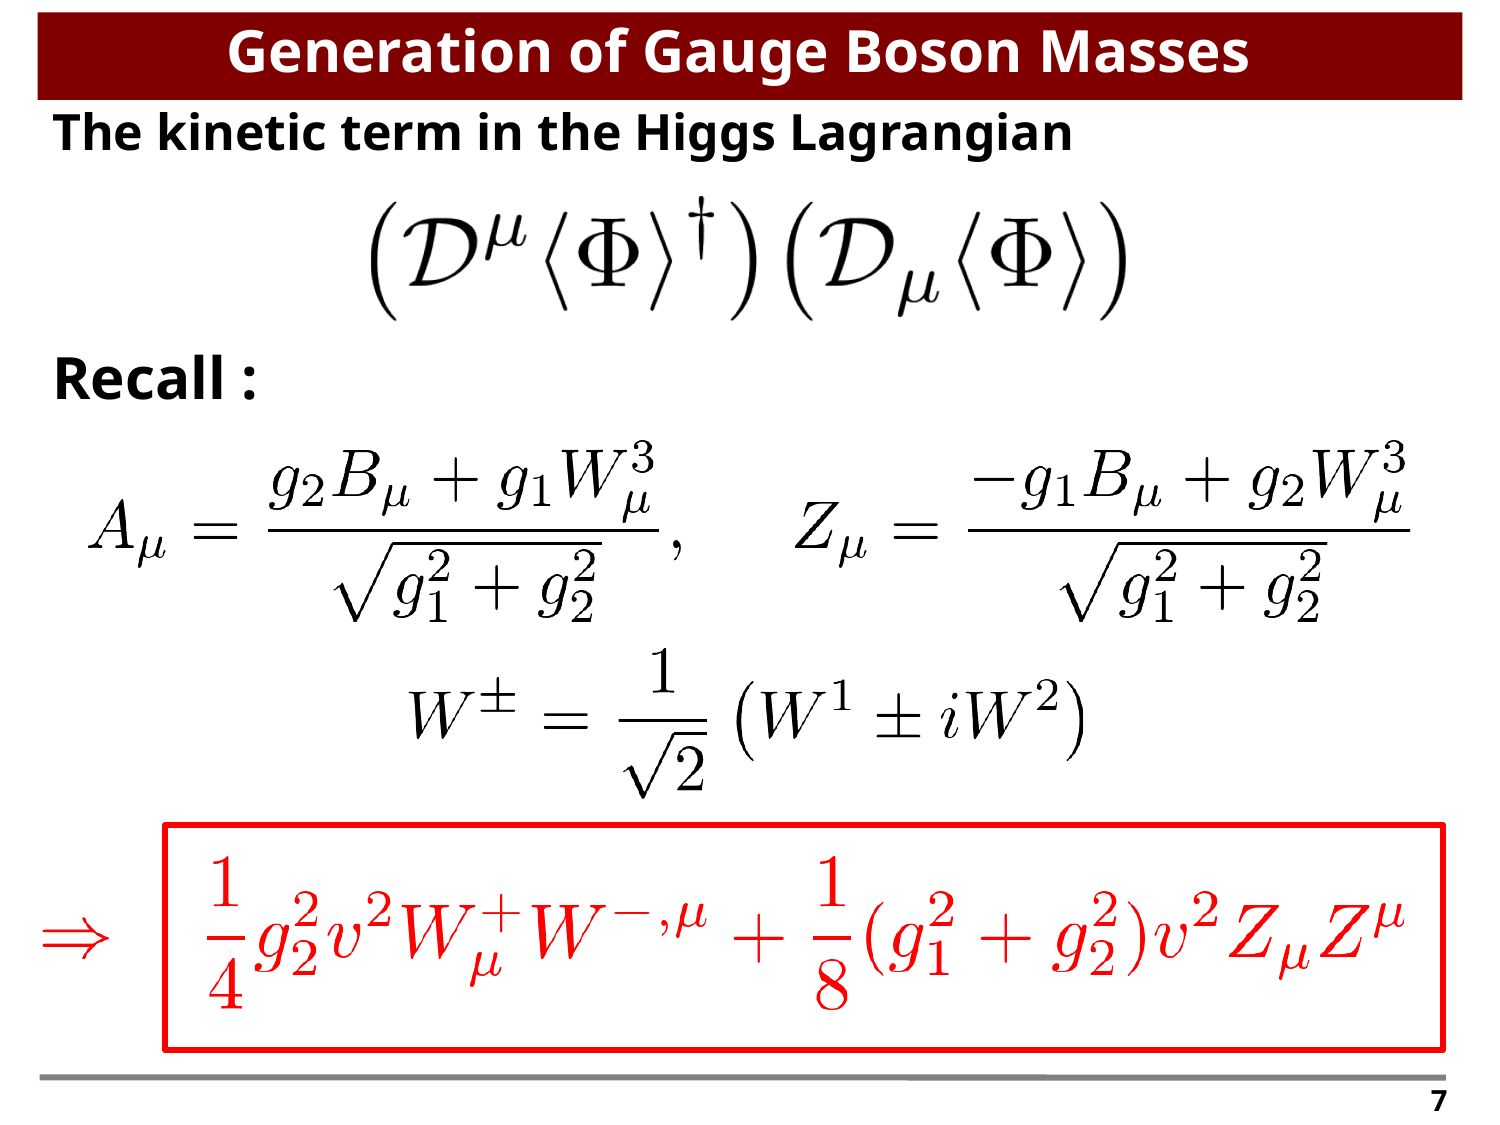

# Generation of Gauge Boson Masses
The kinetic term in the Higgs Lagrangian
Recall :